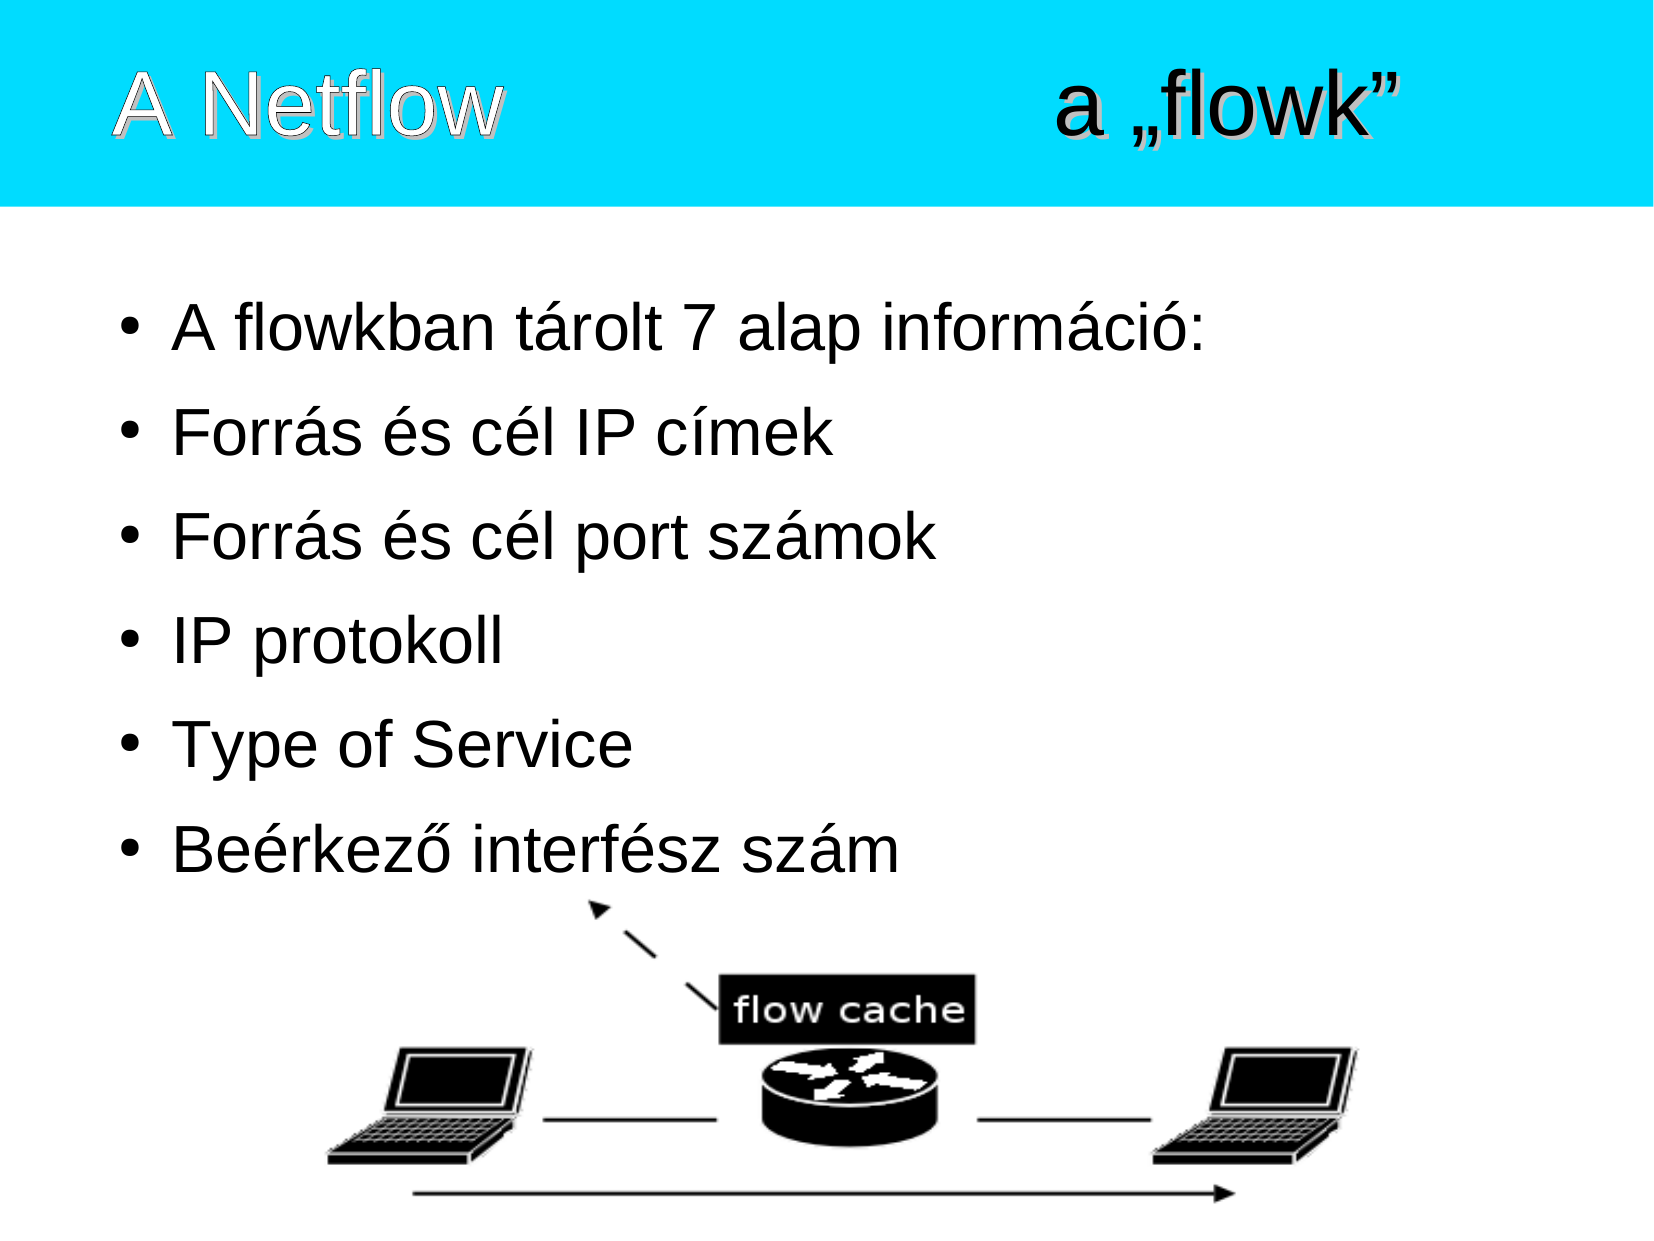

A Netflow	a „flowk”
# A Netflow
A flowkban tárolt 7 alap információ:
Forrás és cél IP címek
Forrás és cél port számok
IP protokoll
Type of Service
Beérkező interfész szám